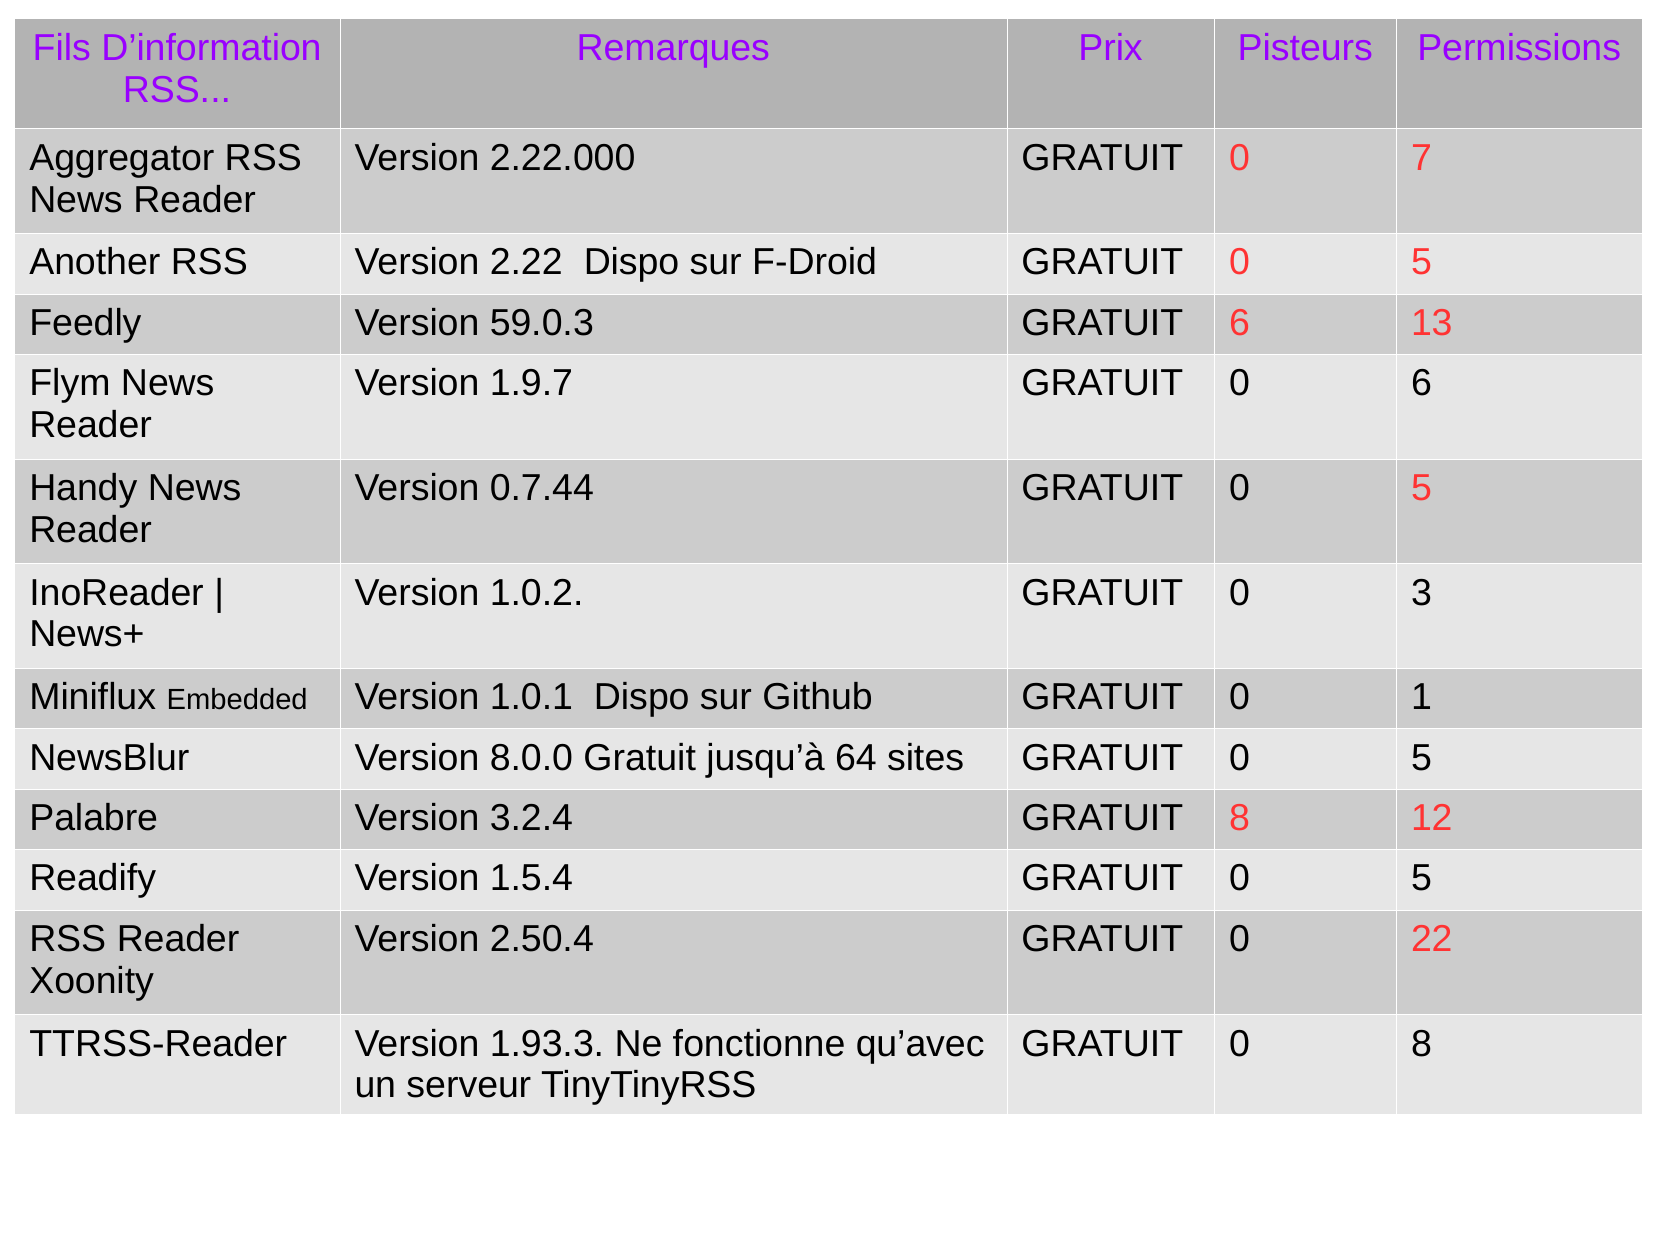

| Fils d’information RSS... | Remarques | Prix | Pisteurs | Permissions |
| --- | --- | --- | --- | --- |
| Aggregator RSS News Reader | Version 2.22.000 | GRATUIT | 0 | 7 |
| Another RSS | Version 2.22 Dispo sur F-Droid | GRATUIT | 0 | 5 |
| Feedly | Version 59.0.3 | GRATUIT | 6 | 13 |
| Flym News Reader | Version 1.9.7 | GRATUIT | 0 | 6 |
| Handy News Reader | Version 0.7.44 | GRATUIT | 0 | 5 |
| InoReader | News+ | Version 1.0.2. | GRATUIT | 0 | 3 |
| Miniflux Embedded | Version 1.0.1 Dispo sur Github | GRATUIT | 0 | 1 |
| NewsBlur | Version 8.0.0 Gratuit jusqu’à 64 sites | GRATUIT | 0 | 5 |
| Palabre | Version 3.2.4 | GRATUIT | 8 | 12 |
| Readify | Version 1.5.4 | GRATUIT | 0 | 5 |
| RSS Reader Xoonity | Version 2.50.4 | GRATUIT | 0 | 22 |
| TTRSS-Reader | Version 1.93.3. Ne fonctionne qu’avec un serveur TinyTinyRSS | GRATUIT | 0 | 8 |